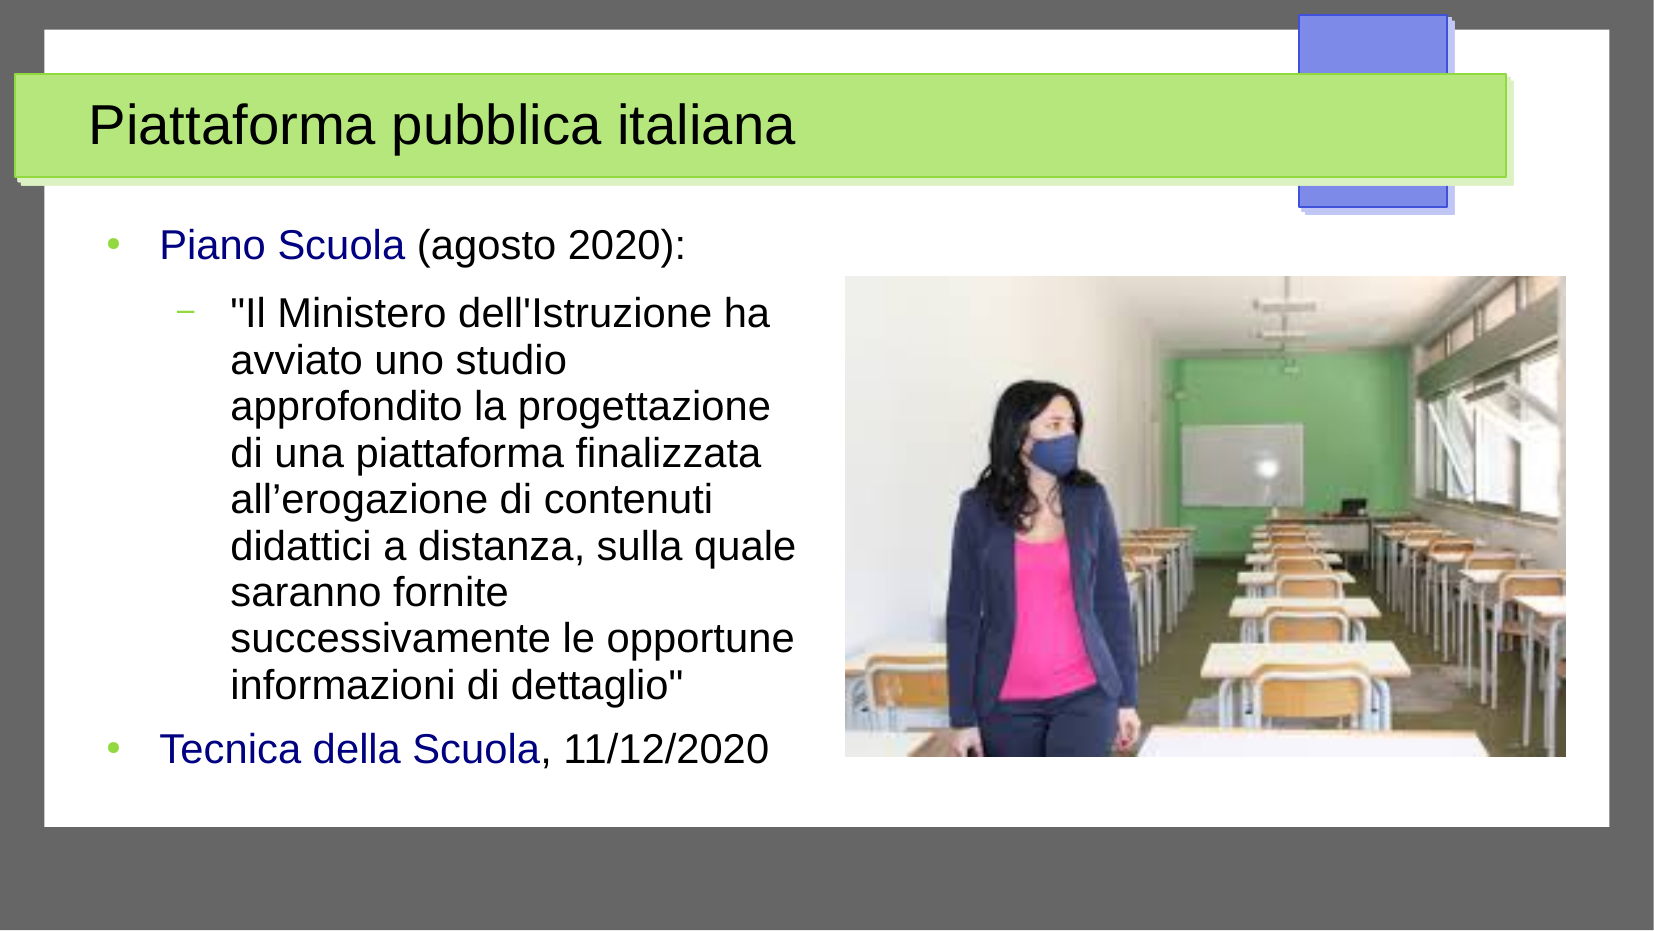

# Piattaforma pubblica italiana
Piano Scuola (agosto 2020):
"Il Ministero dell'Istruzione ha avviato uno studio approfondito la progettazione di una piattaforma finalizzata all’erogazione di contenuti didattici a distanza, sulla quale saranno fornite successivamente le opportune informazioni di dettaglio"
Tecnica della Scuola, 11/12/2020